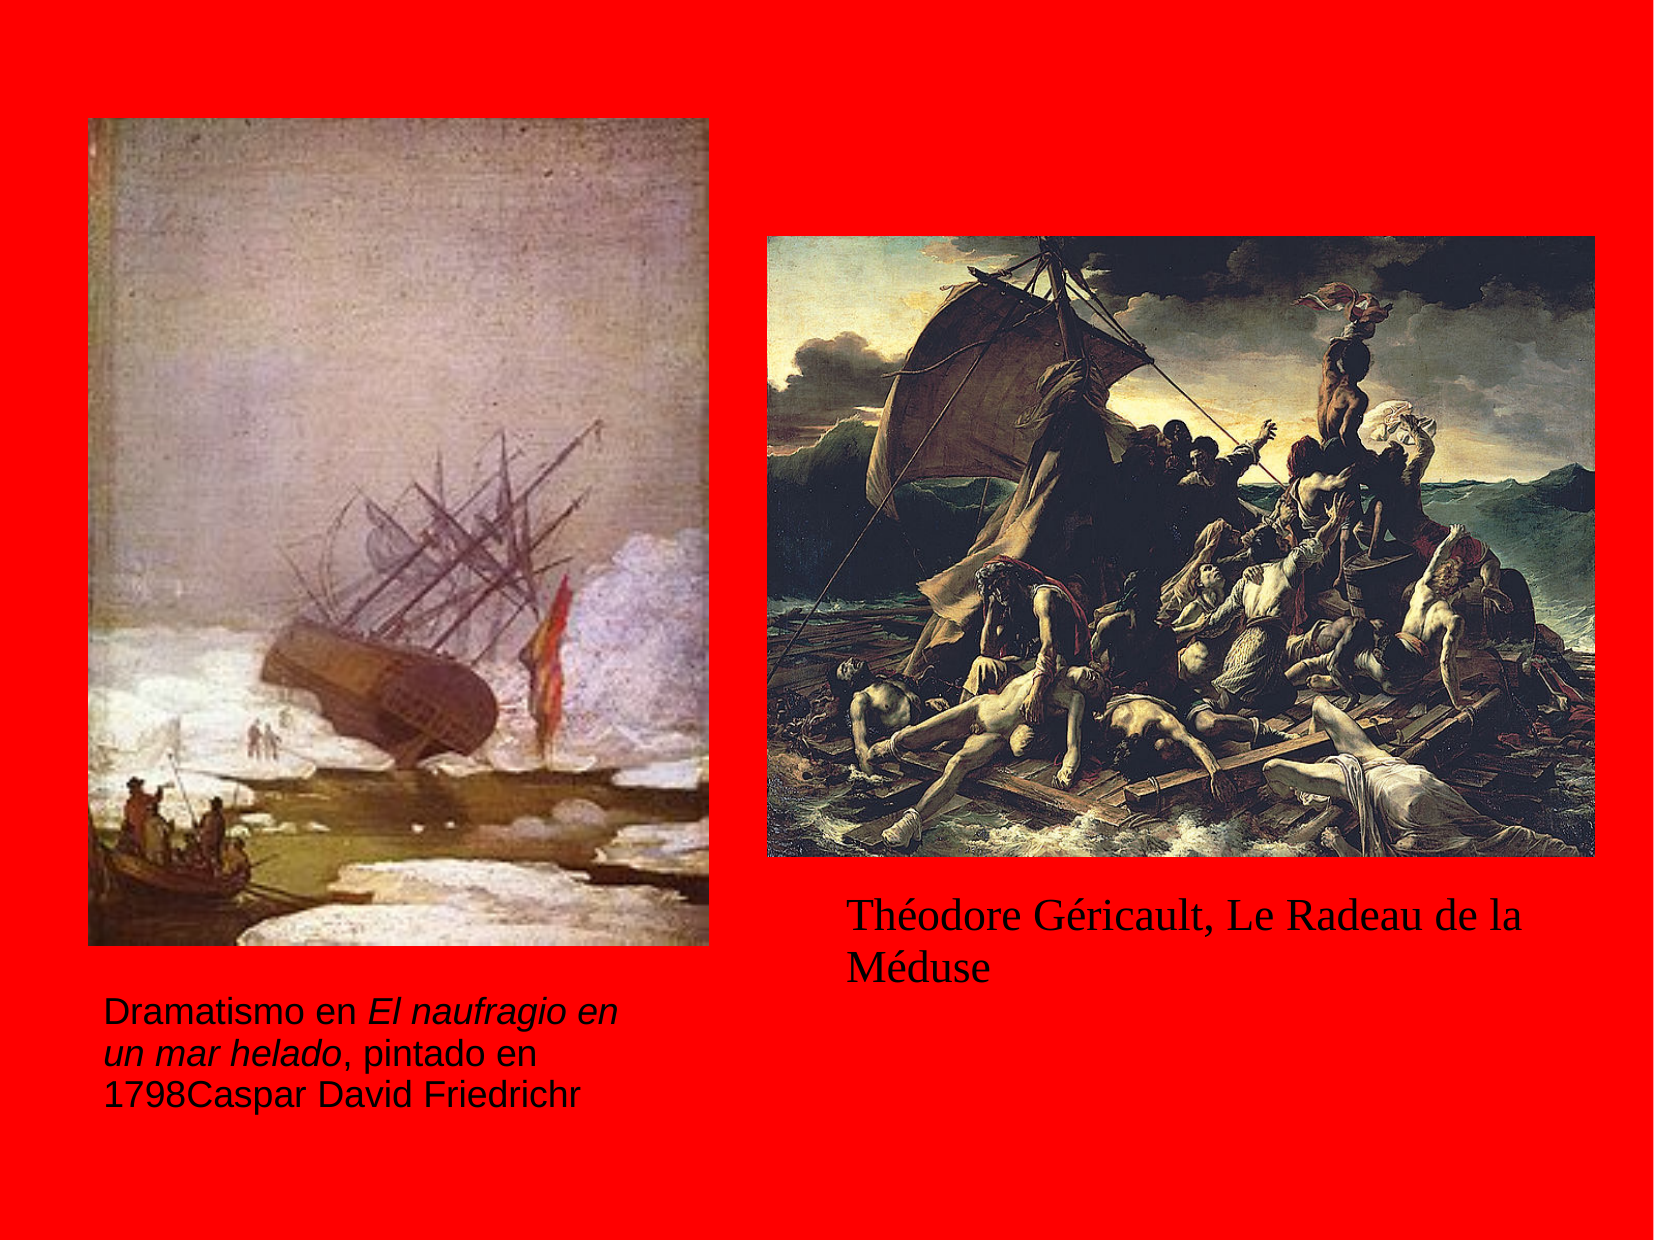

Théodore Géricault, Le Radeau de la Méduse
Dramatismo en El naufragio en un mar helado, pintado en 1798Caspar David Friedrichr